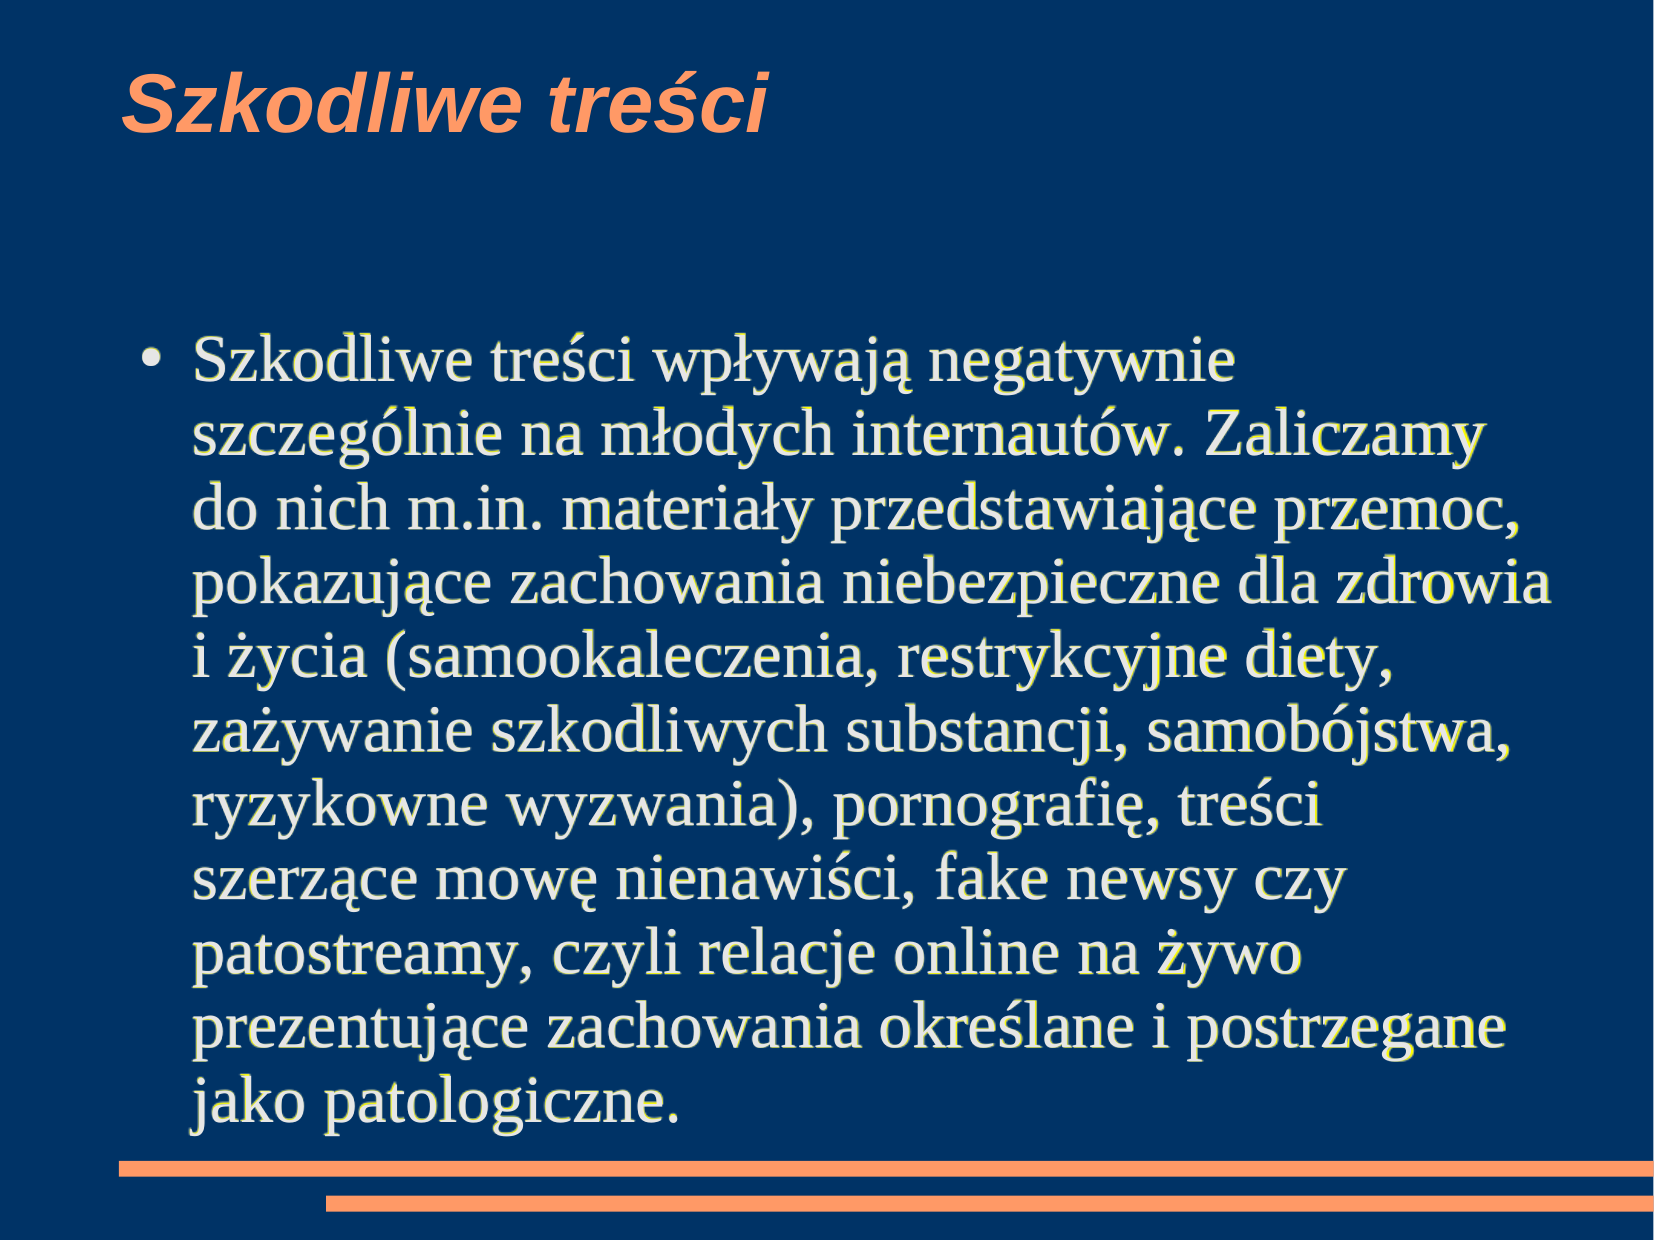

# Szkodliwe treści
Szkodliwe treści wpływają negatywnie szczególnie na młodych internautów. Zaliczamy do nich m.in. materiały przedstawiające przemoc, pokazujące zachowania niebezpieczne dla zdrowia i życia (samookaleczenia, restrykcyjne diety, zażywanie szkodliwych substancji, samobójstwa, ryzykowne wyzwania), pornografię, treści szerzące mowę nienawiści, fake newsy czy patostreamy, czyli relacje online na żywo prezentujące zachowania określane i postrzegane jako patologiczne.